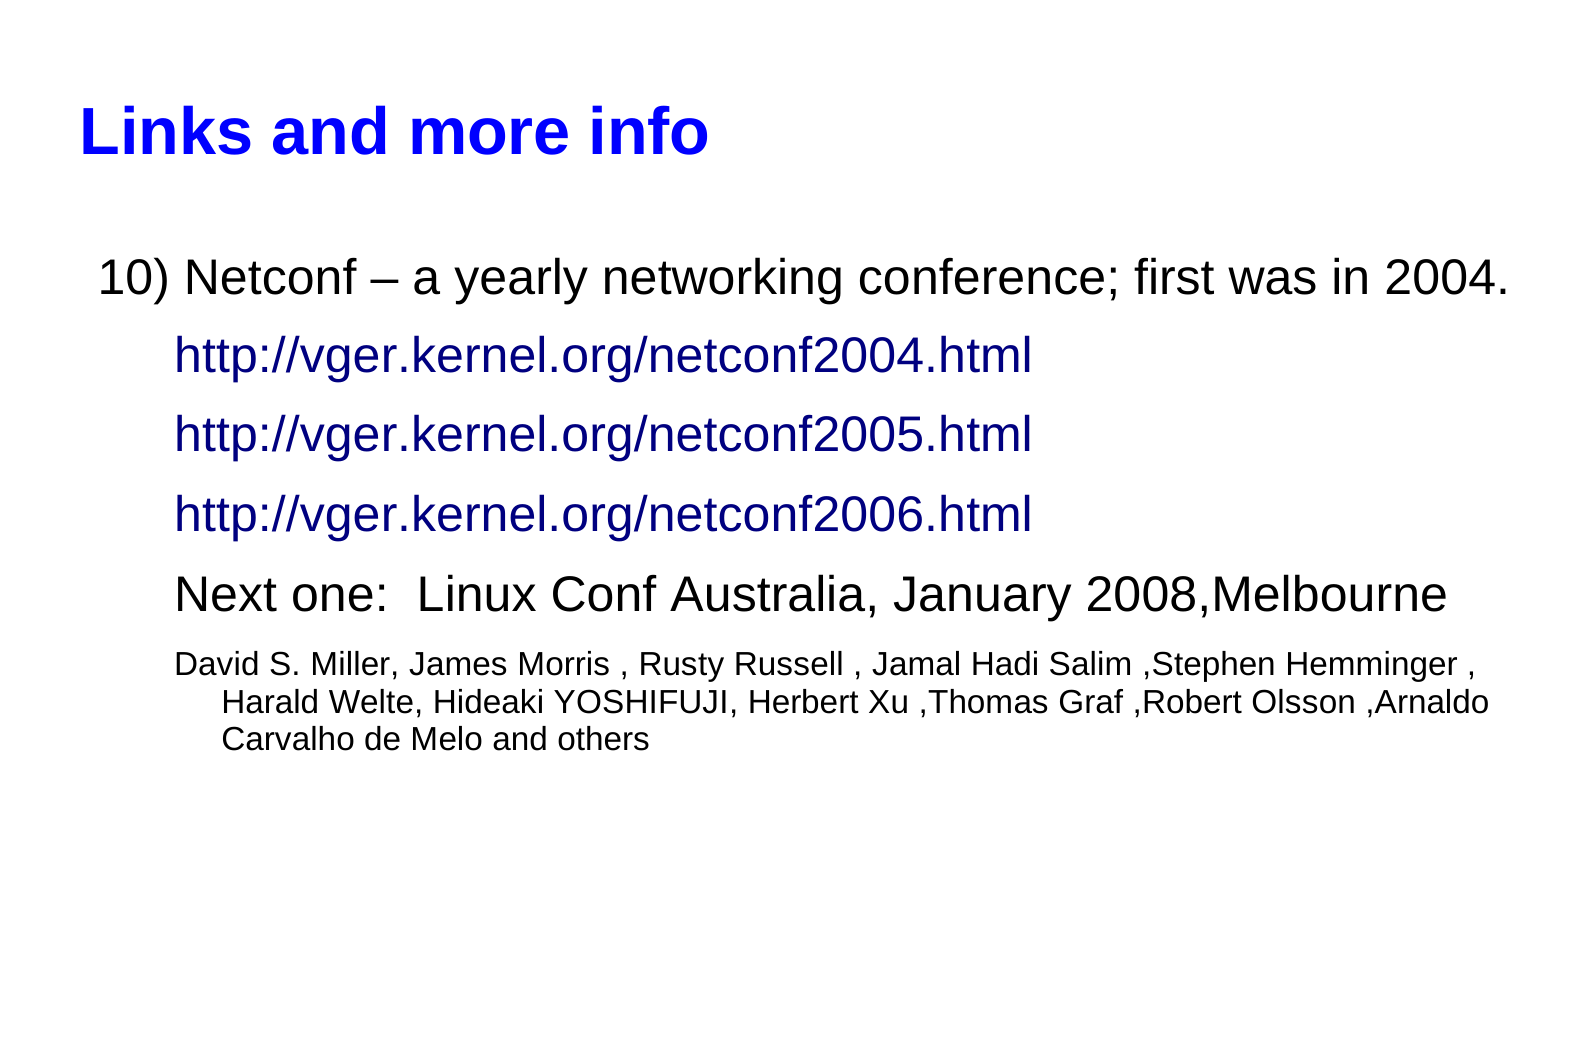

# Links and more info
10) Netconf – a yearly networking conference; first was in 2004.
http://vger.kernel.org/netconf2004.html
http://vger.kernel.org/netconf2005.html
http://vger.kernel.org/netconf2006.html
Next one: Linux Conf Australia, January 2008,Melbourne
David S. Miller, James Morris , Rusty Russell , Jamal Hadi Salim ,Stephen Hemminger , Harald Welte, Hideaki YOSHIFUJI, Herbert Xu ,Thomas Graf ,Robert Olsson ,Arnaldo Carvalho de Melo and others